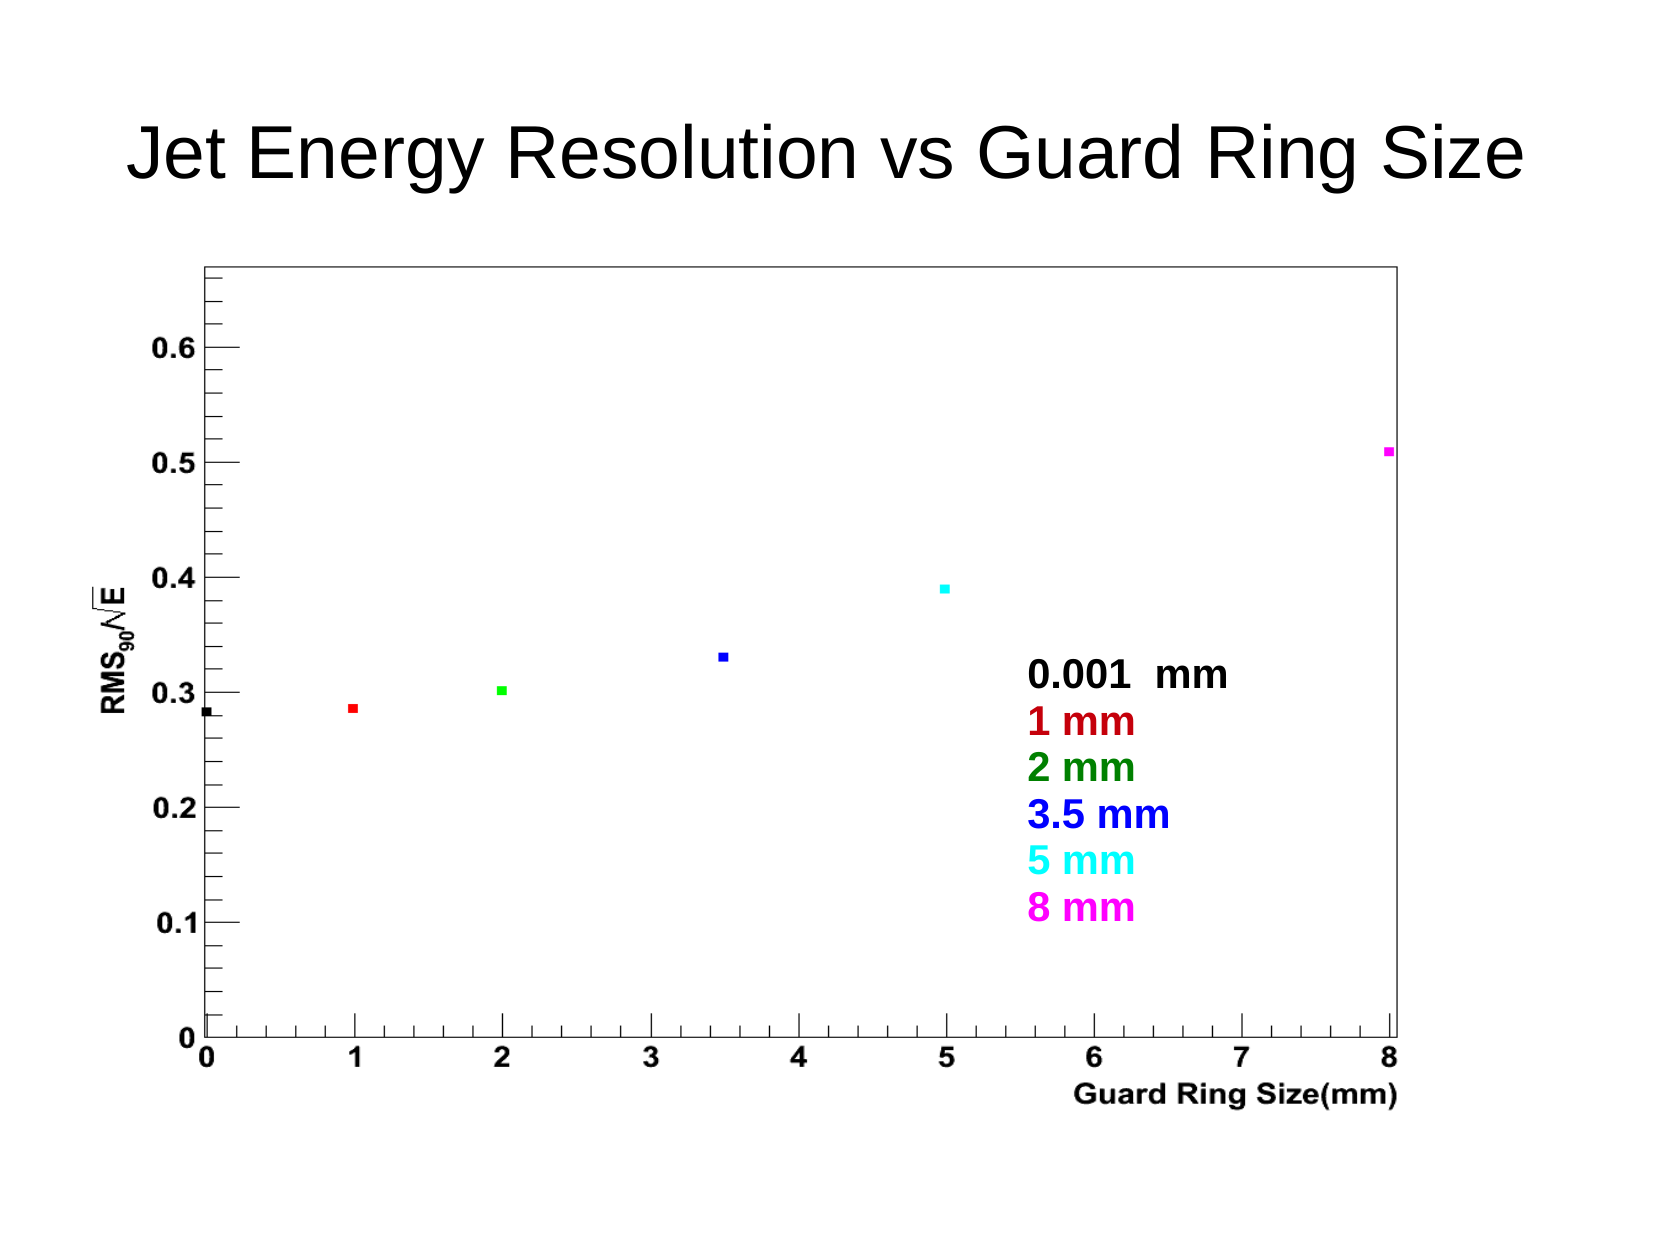

# Jet Energy Resolution vs Guard Ring Size
0.001 mm
1 mm
2 mm
3.5 mm
5 mm
8 mm